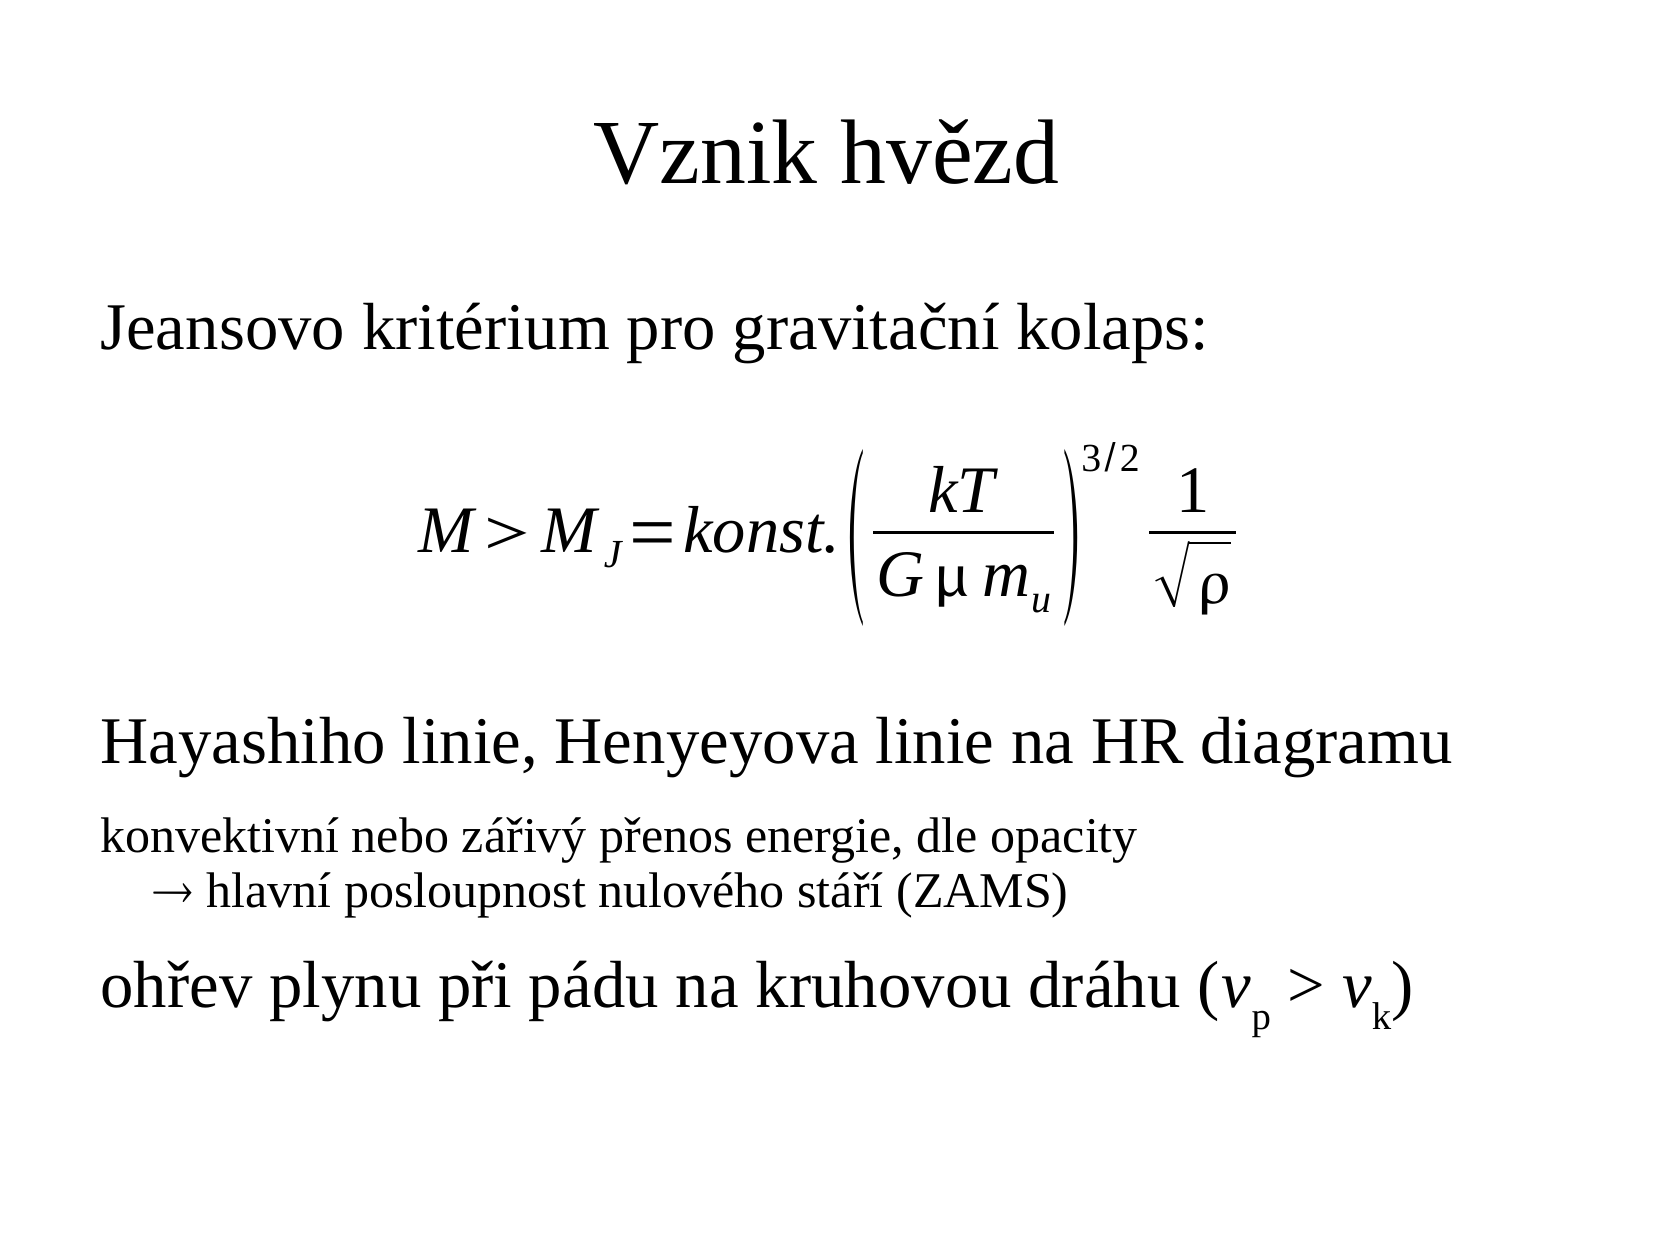

# Vznik hvězd
Jeansovo kritérium pro gravitační kolaps:
Hayashiho linie, Henyeyova linie na HR diagramu
konvektivní nebo zářivý přenos energie, dle opacity  hlavní posloupnost nulového stáří (ZAMS)
ohřev plynu při pádu na kruhovou dráhu (vp > vk)